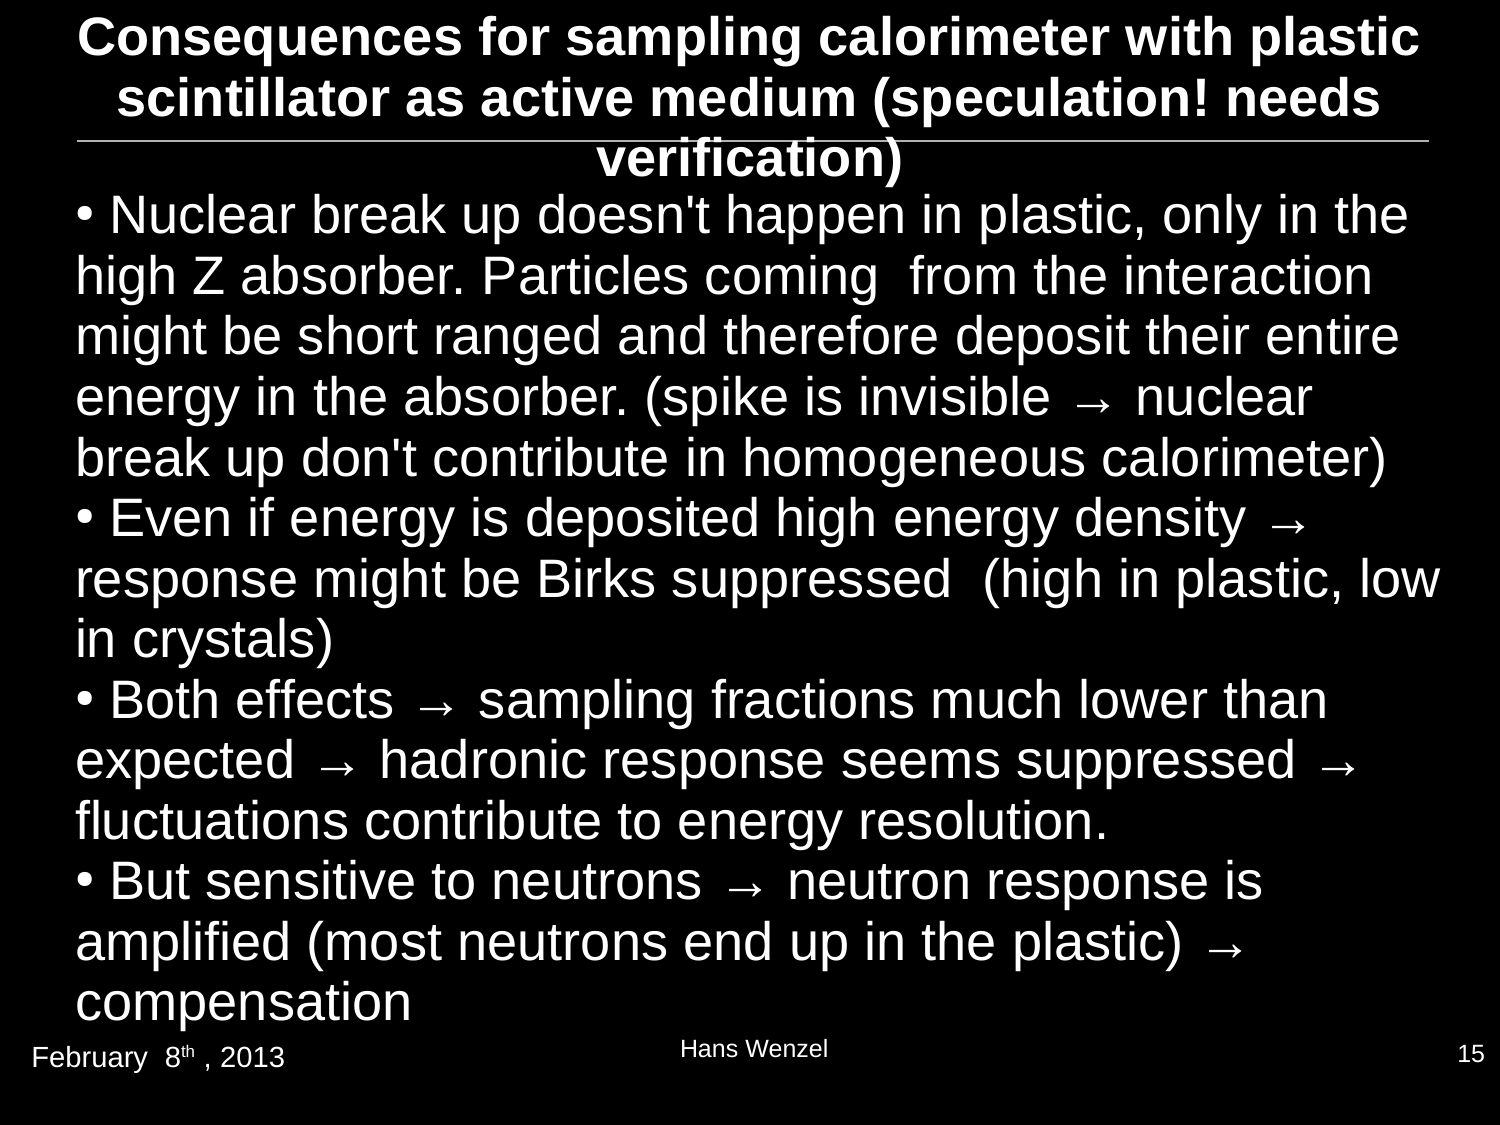

# Consequences for sampling calorimeter with plastic scintillator as active medium (speculation! needs verification)
 Nuclear break up doesn't happen in plastic, only in the high Z absorber. Particles coming from the interaction might be short ranged and therefore deposit their entire energy in the absorber. (spike is invisible → nuclear break up don't contribute in homogeneous calorimeter)
 Even if energy is deposited high energy density → response might be Birks suppressed (high in plastic, low in crystals)
 Both effects → sampling fractions much lower than expected → hadronic response seems suppressed → fluctuations contribute to energy resolution.
 But sensitive to neutrons → neutron response is amplified (most neutrons end up in the plastic) → compensation